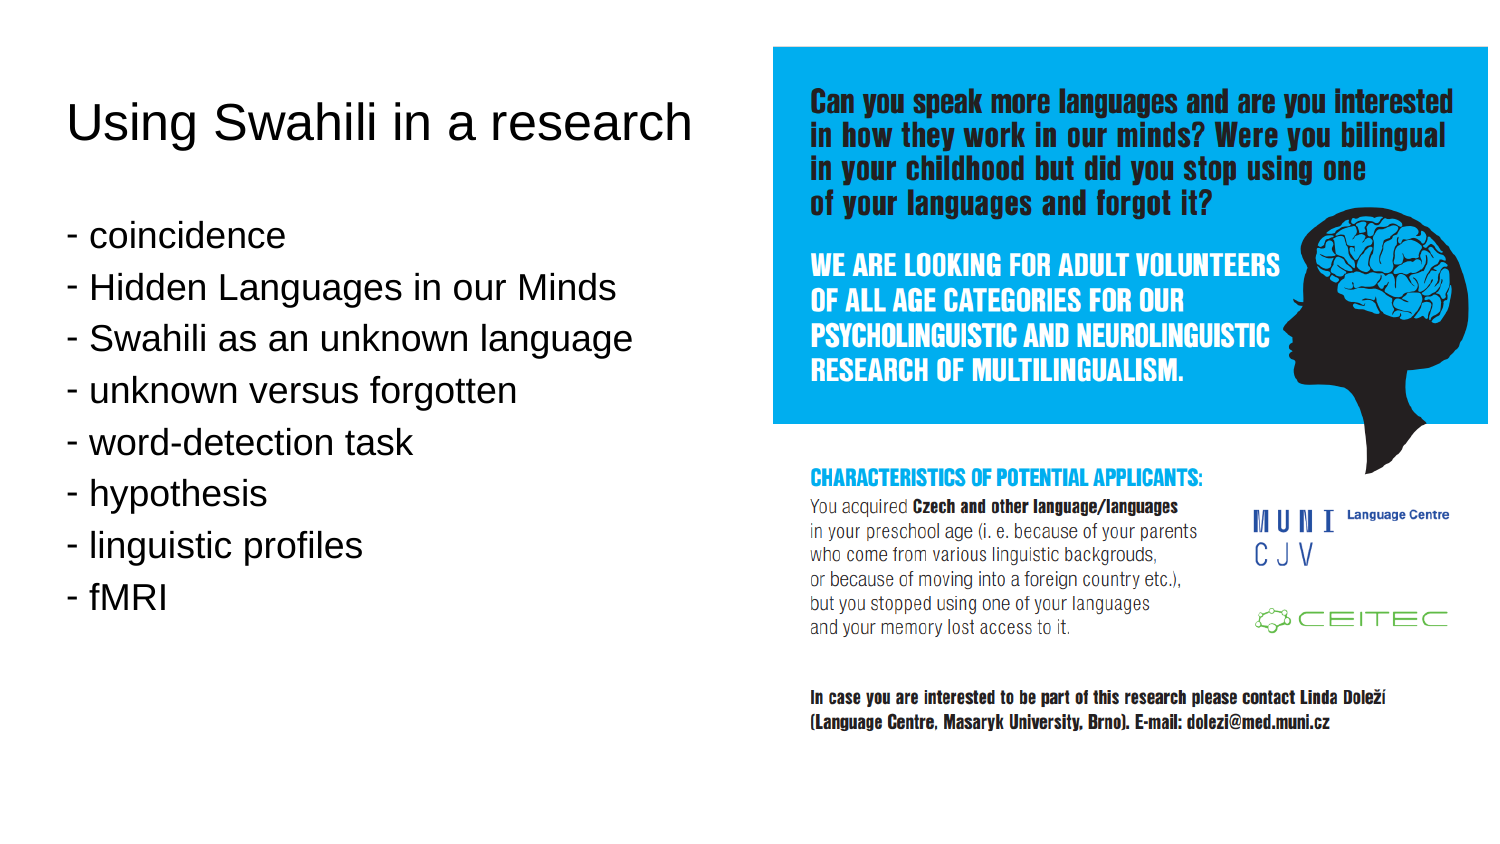

# Using Swahili in a research
 coincidence
 Hidden Languages in our Minds
 Swahili as an unknown language
 unknown versus forgotten
 word-detection task
 hypothesis
 linguistic profiles
 fMRI